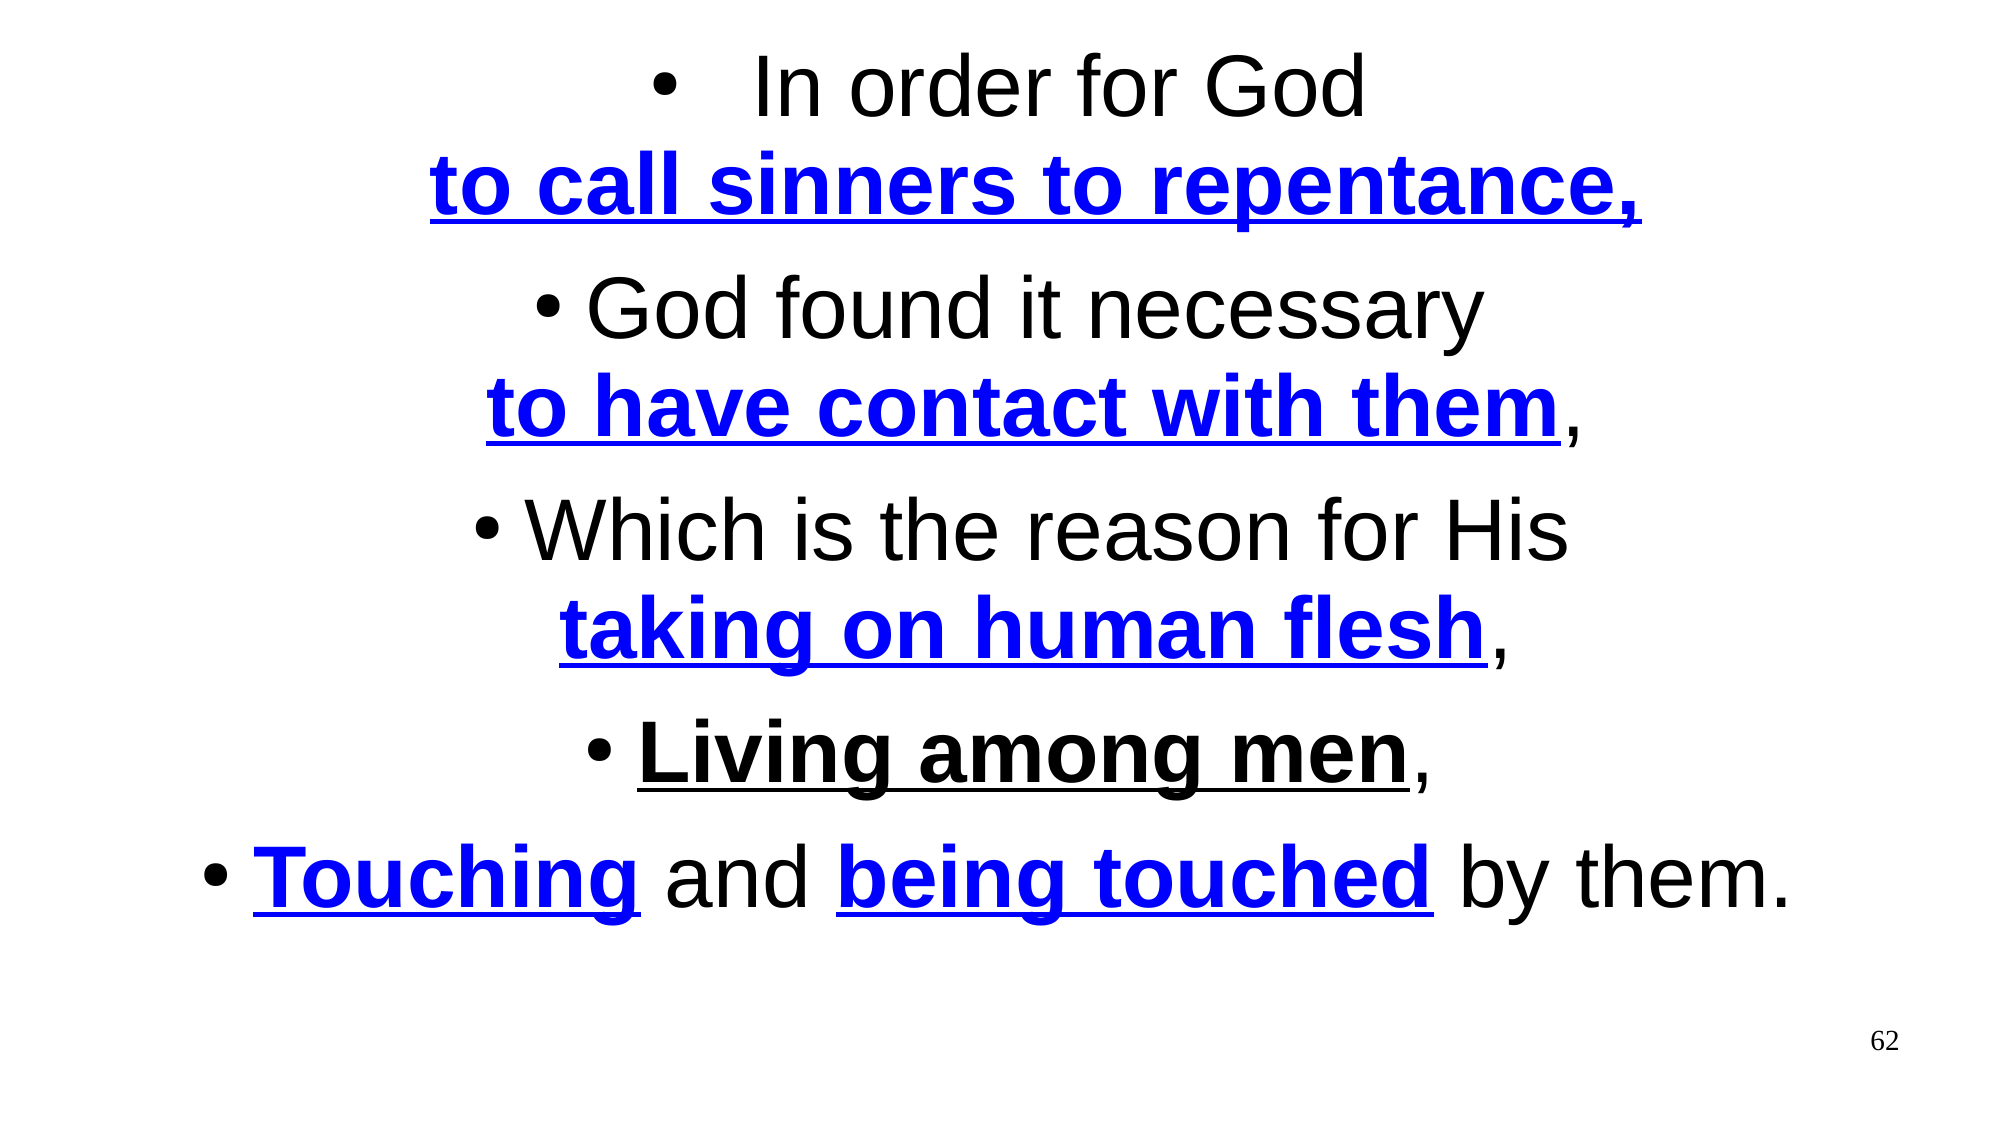

# In order for God to call sinners to repentance,
God found it necessary
to have contact with them,
Which is the reason for His
taking on human flesh,
Living among men,
Touching and being touched by them.
62